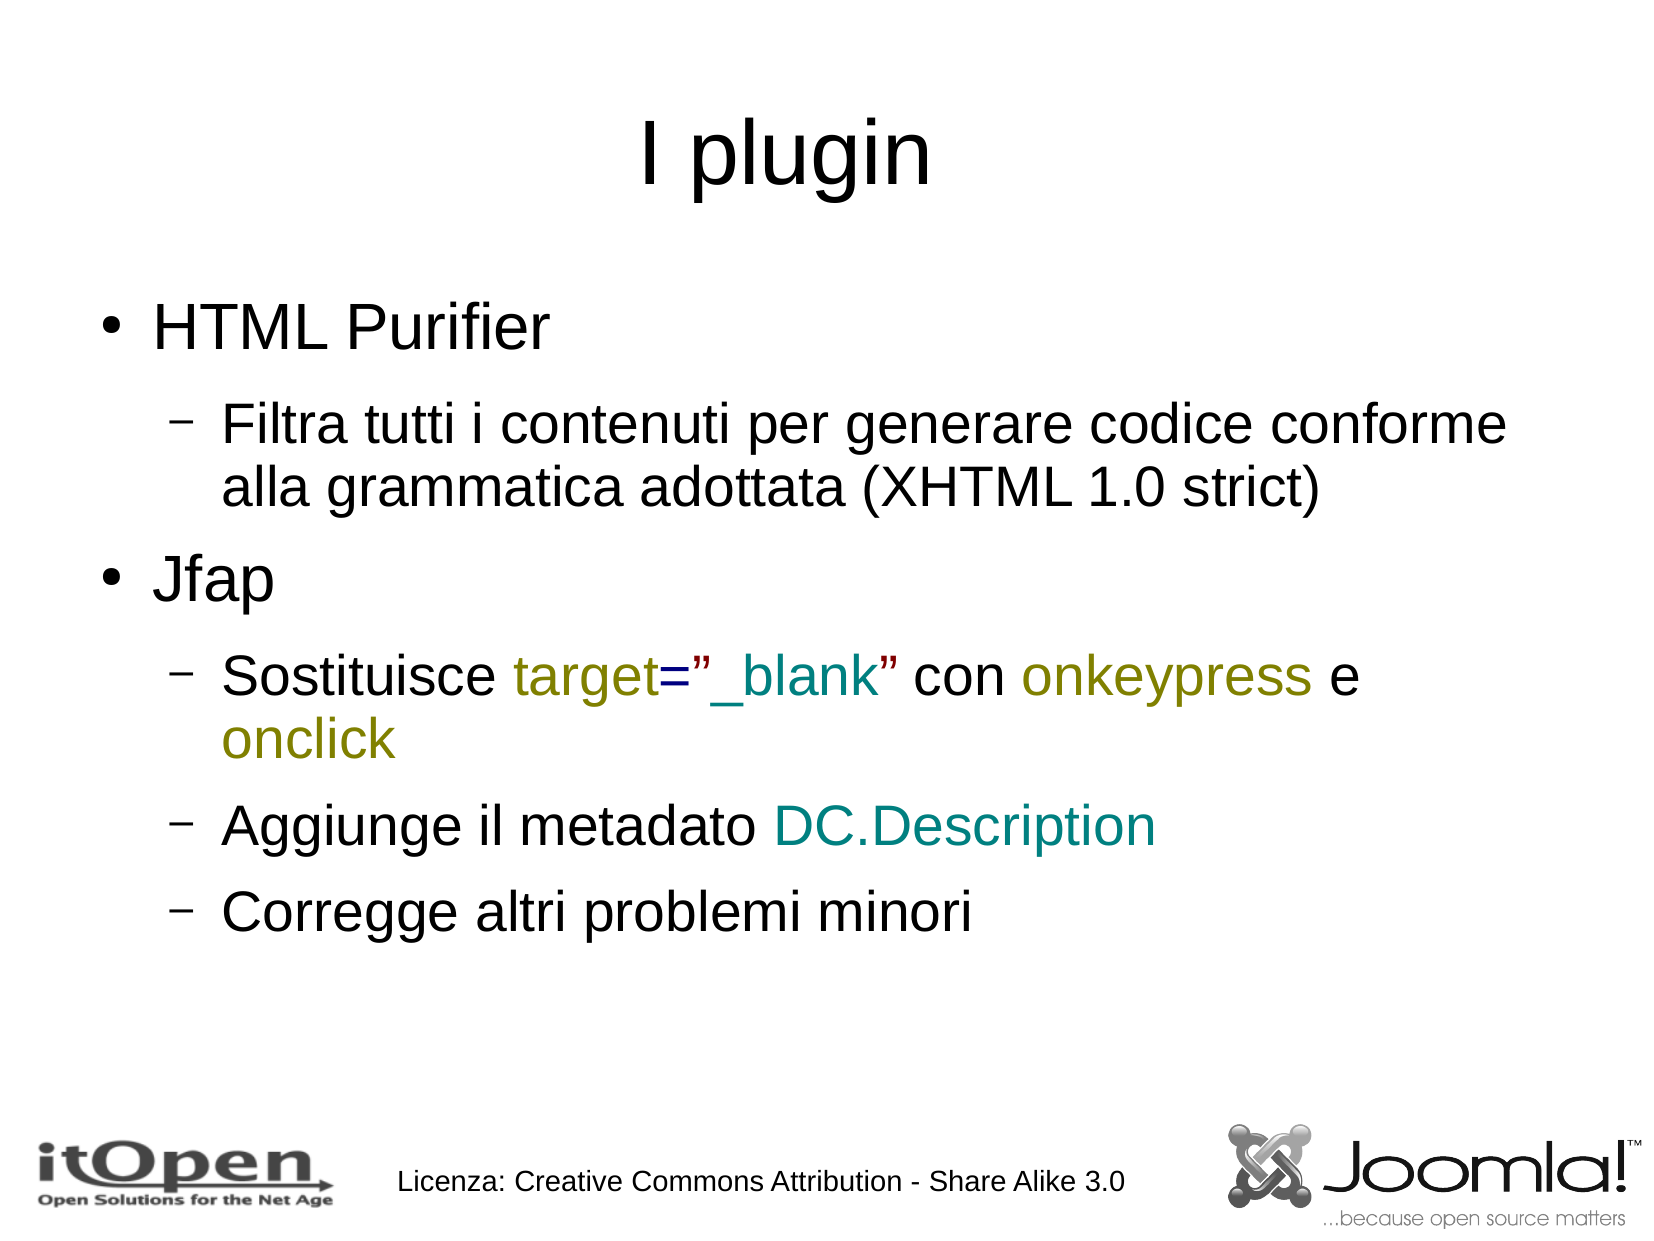

# I plugin
HTML Purifier
Filtra tutti i contenuti per generare codice conforme alla grammatica adottata (XHTML 1.0 strict)
Jfap
Sostituisce target=”_blank” con onkeypress e onclick
Aggiunge il metadato DC.Description
Corregge altri problemi minori